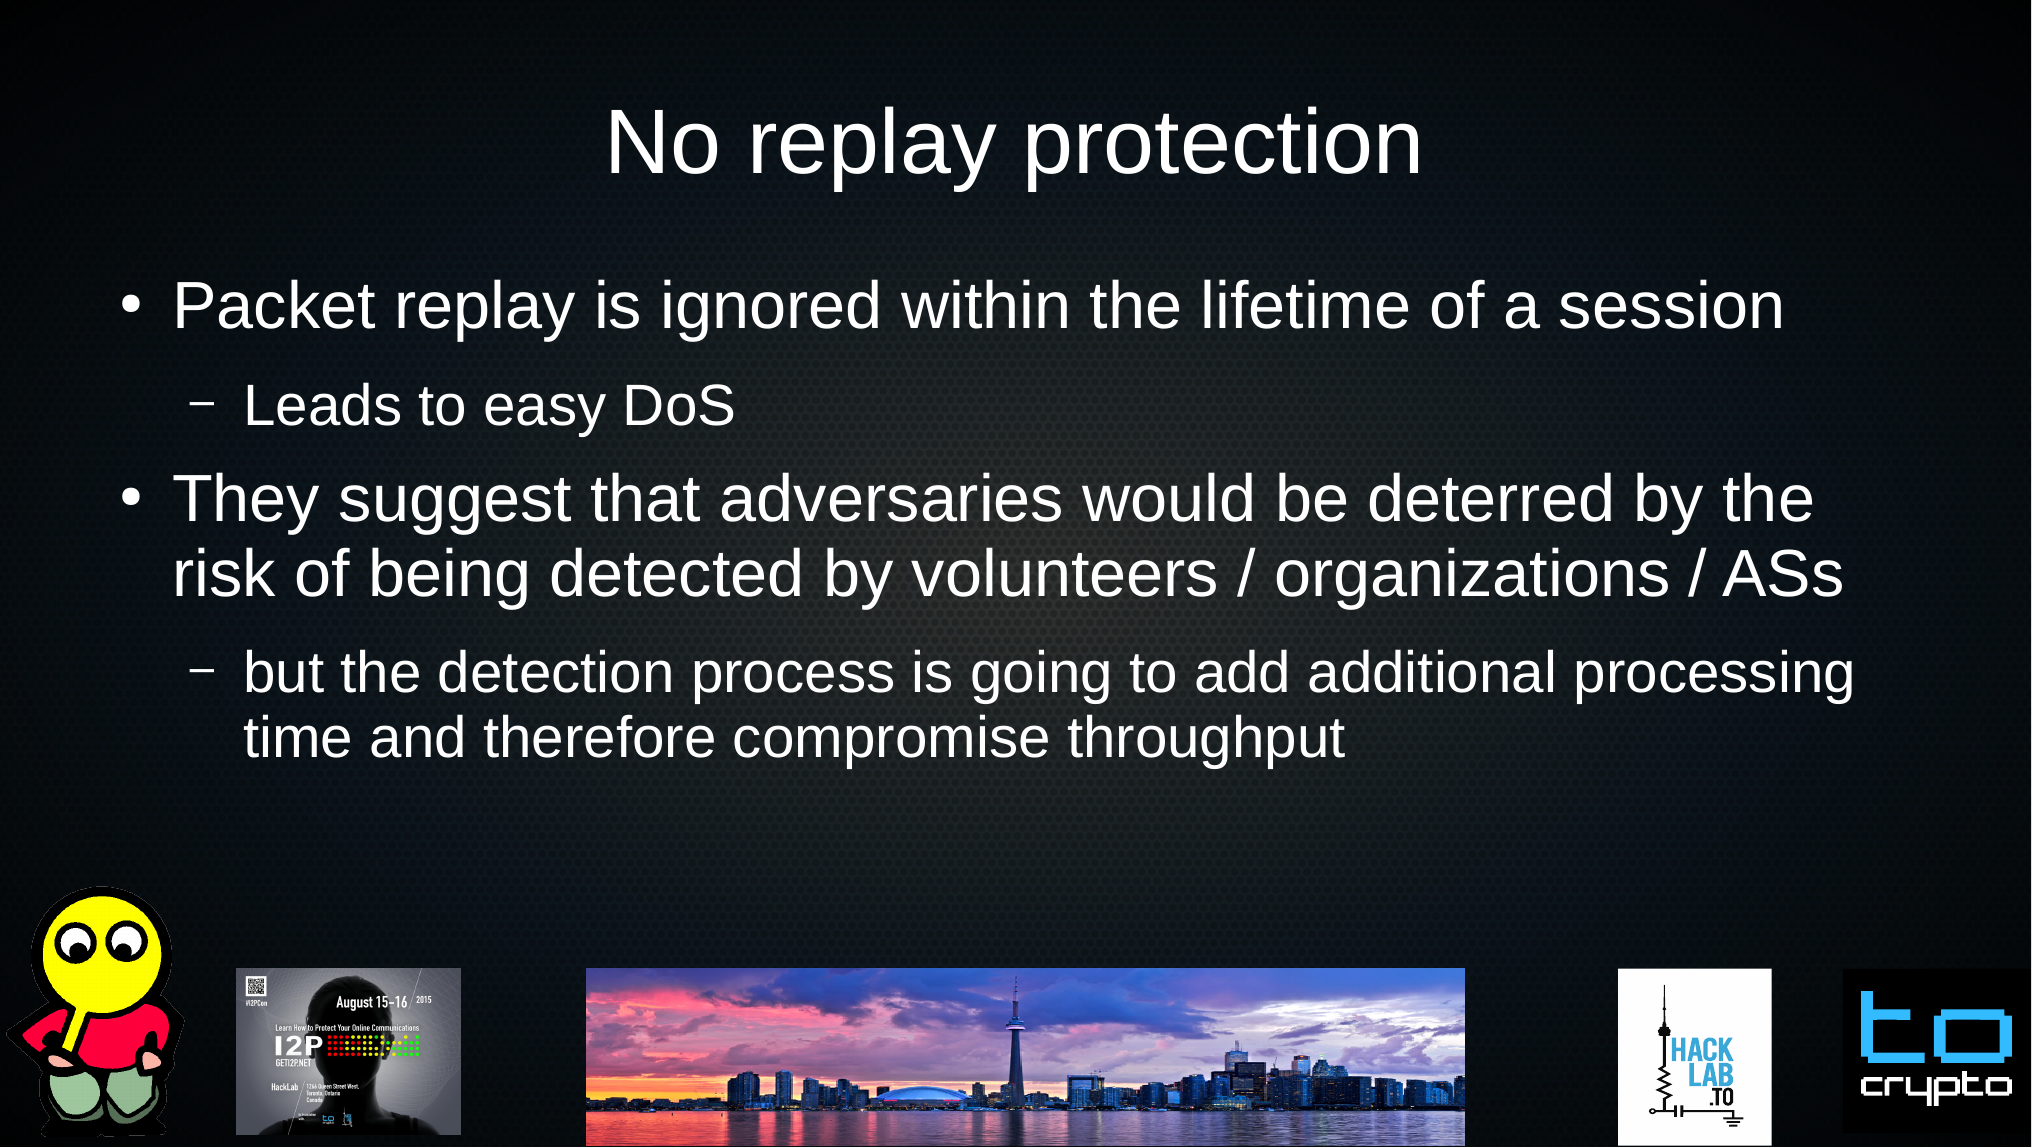

# No replay protection
Packet replay is ignored within the lifetime of a session
Leads to easy DoS
They suggest that adversaries would be deterred by the risk of being detected by volunteers / organizations / ASs
but the detection process is going to add additional processing time and therefore compromise throughput
17